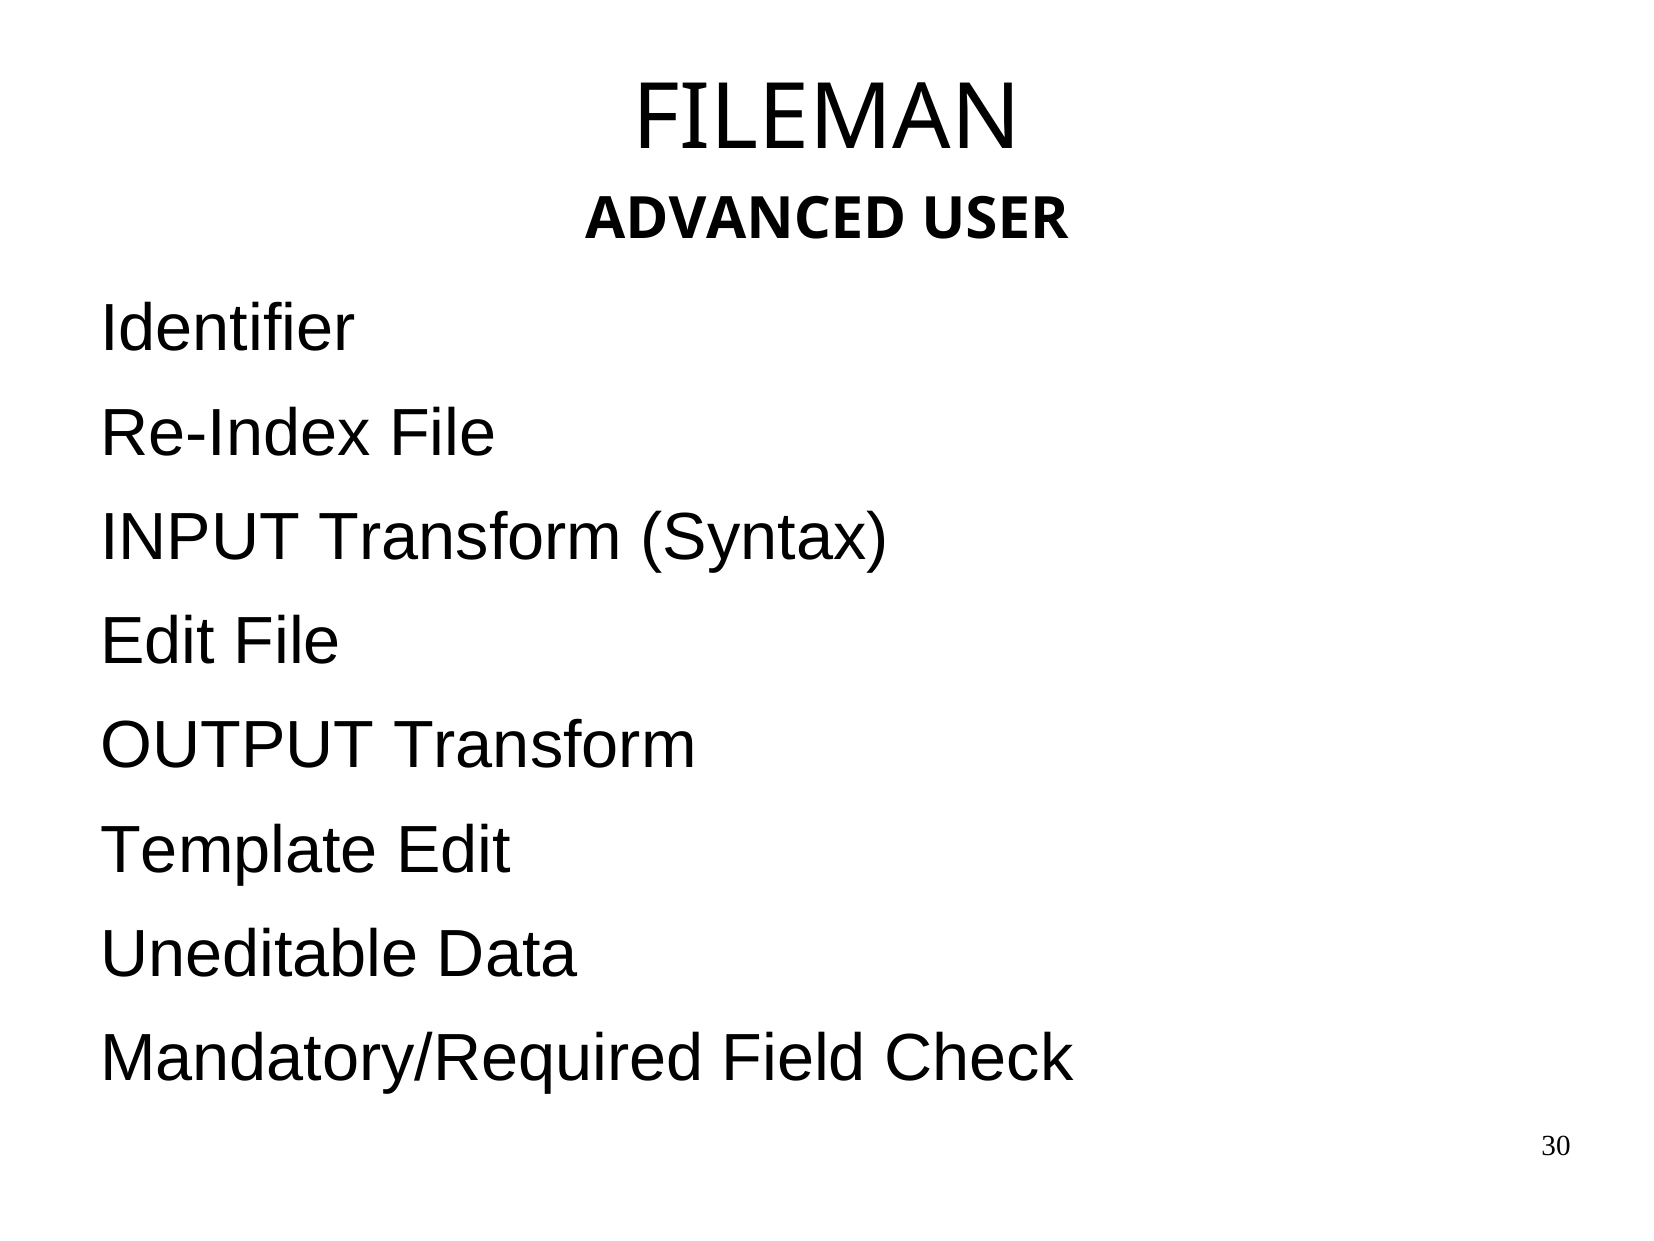

# FILEMAN ADVANCED USER
Identifier
Re-Index File
INPUT Transform (Syntax)
Edit File
OUTPUT Transform
Template Edit
Uneditable Data
Mandatory/Required Field Check
30